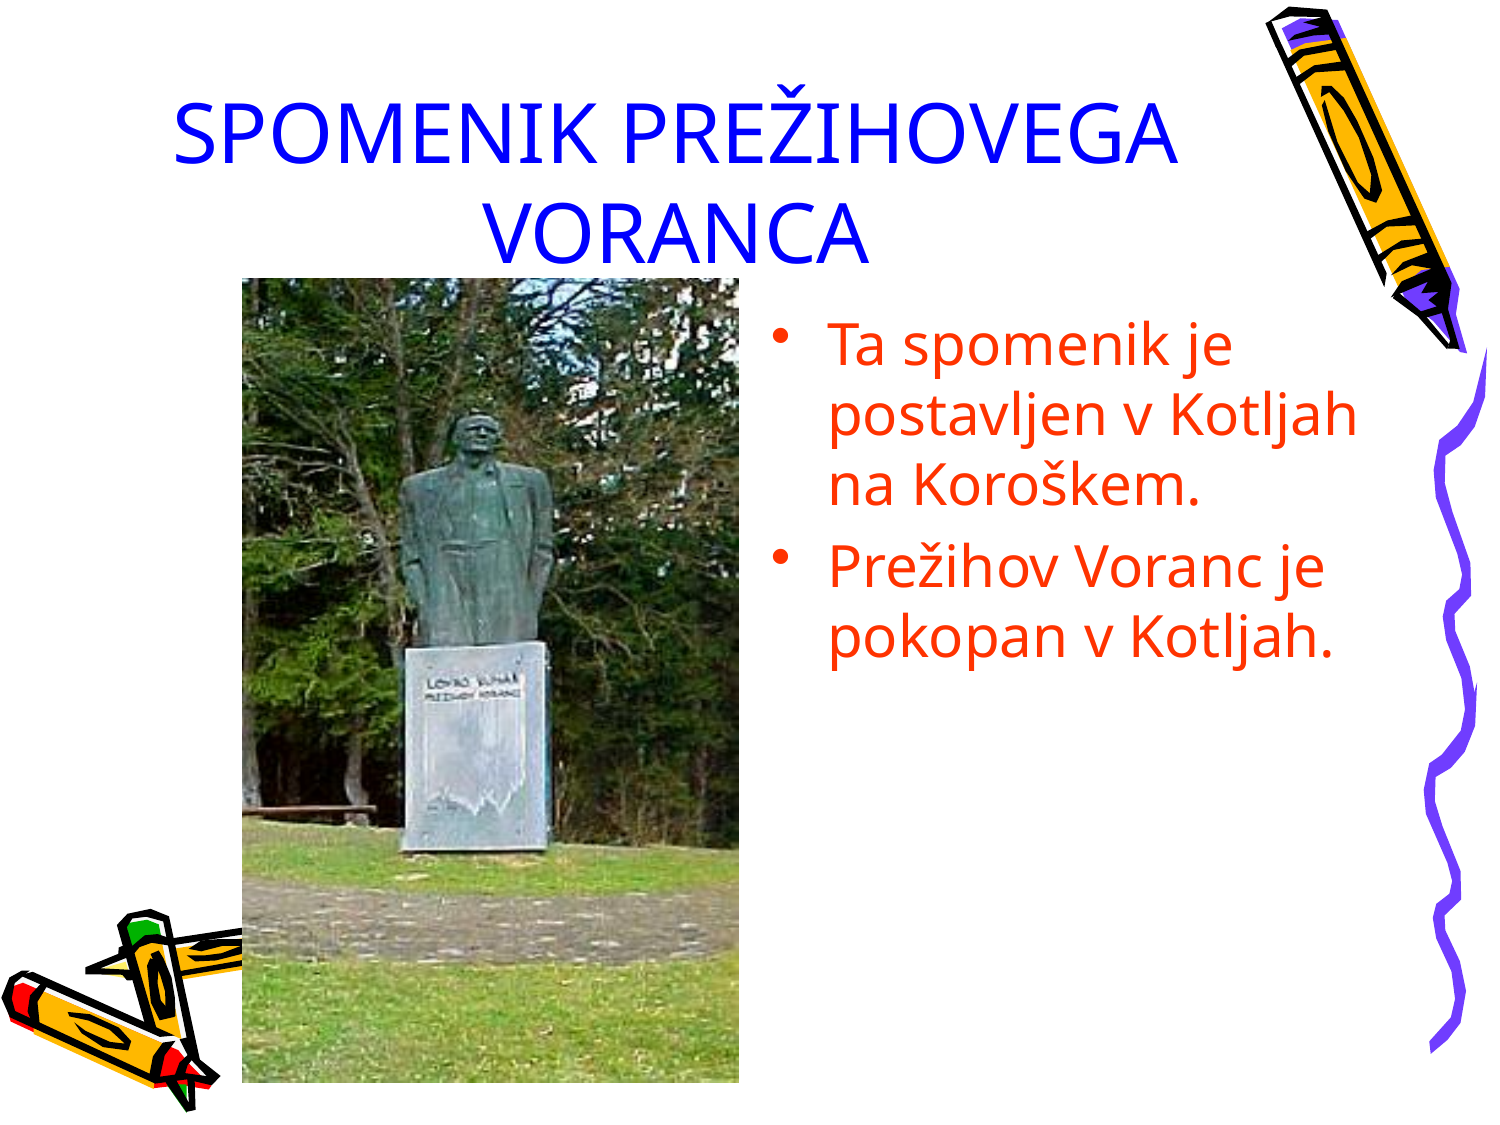

# SPOMENIK PREŽIHOVEGA VORANCA
Ta spomenik je postavljen v Kotljah na Koroškem.
Prežihov Voranc je pokopan v Kotljah.